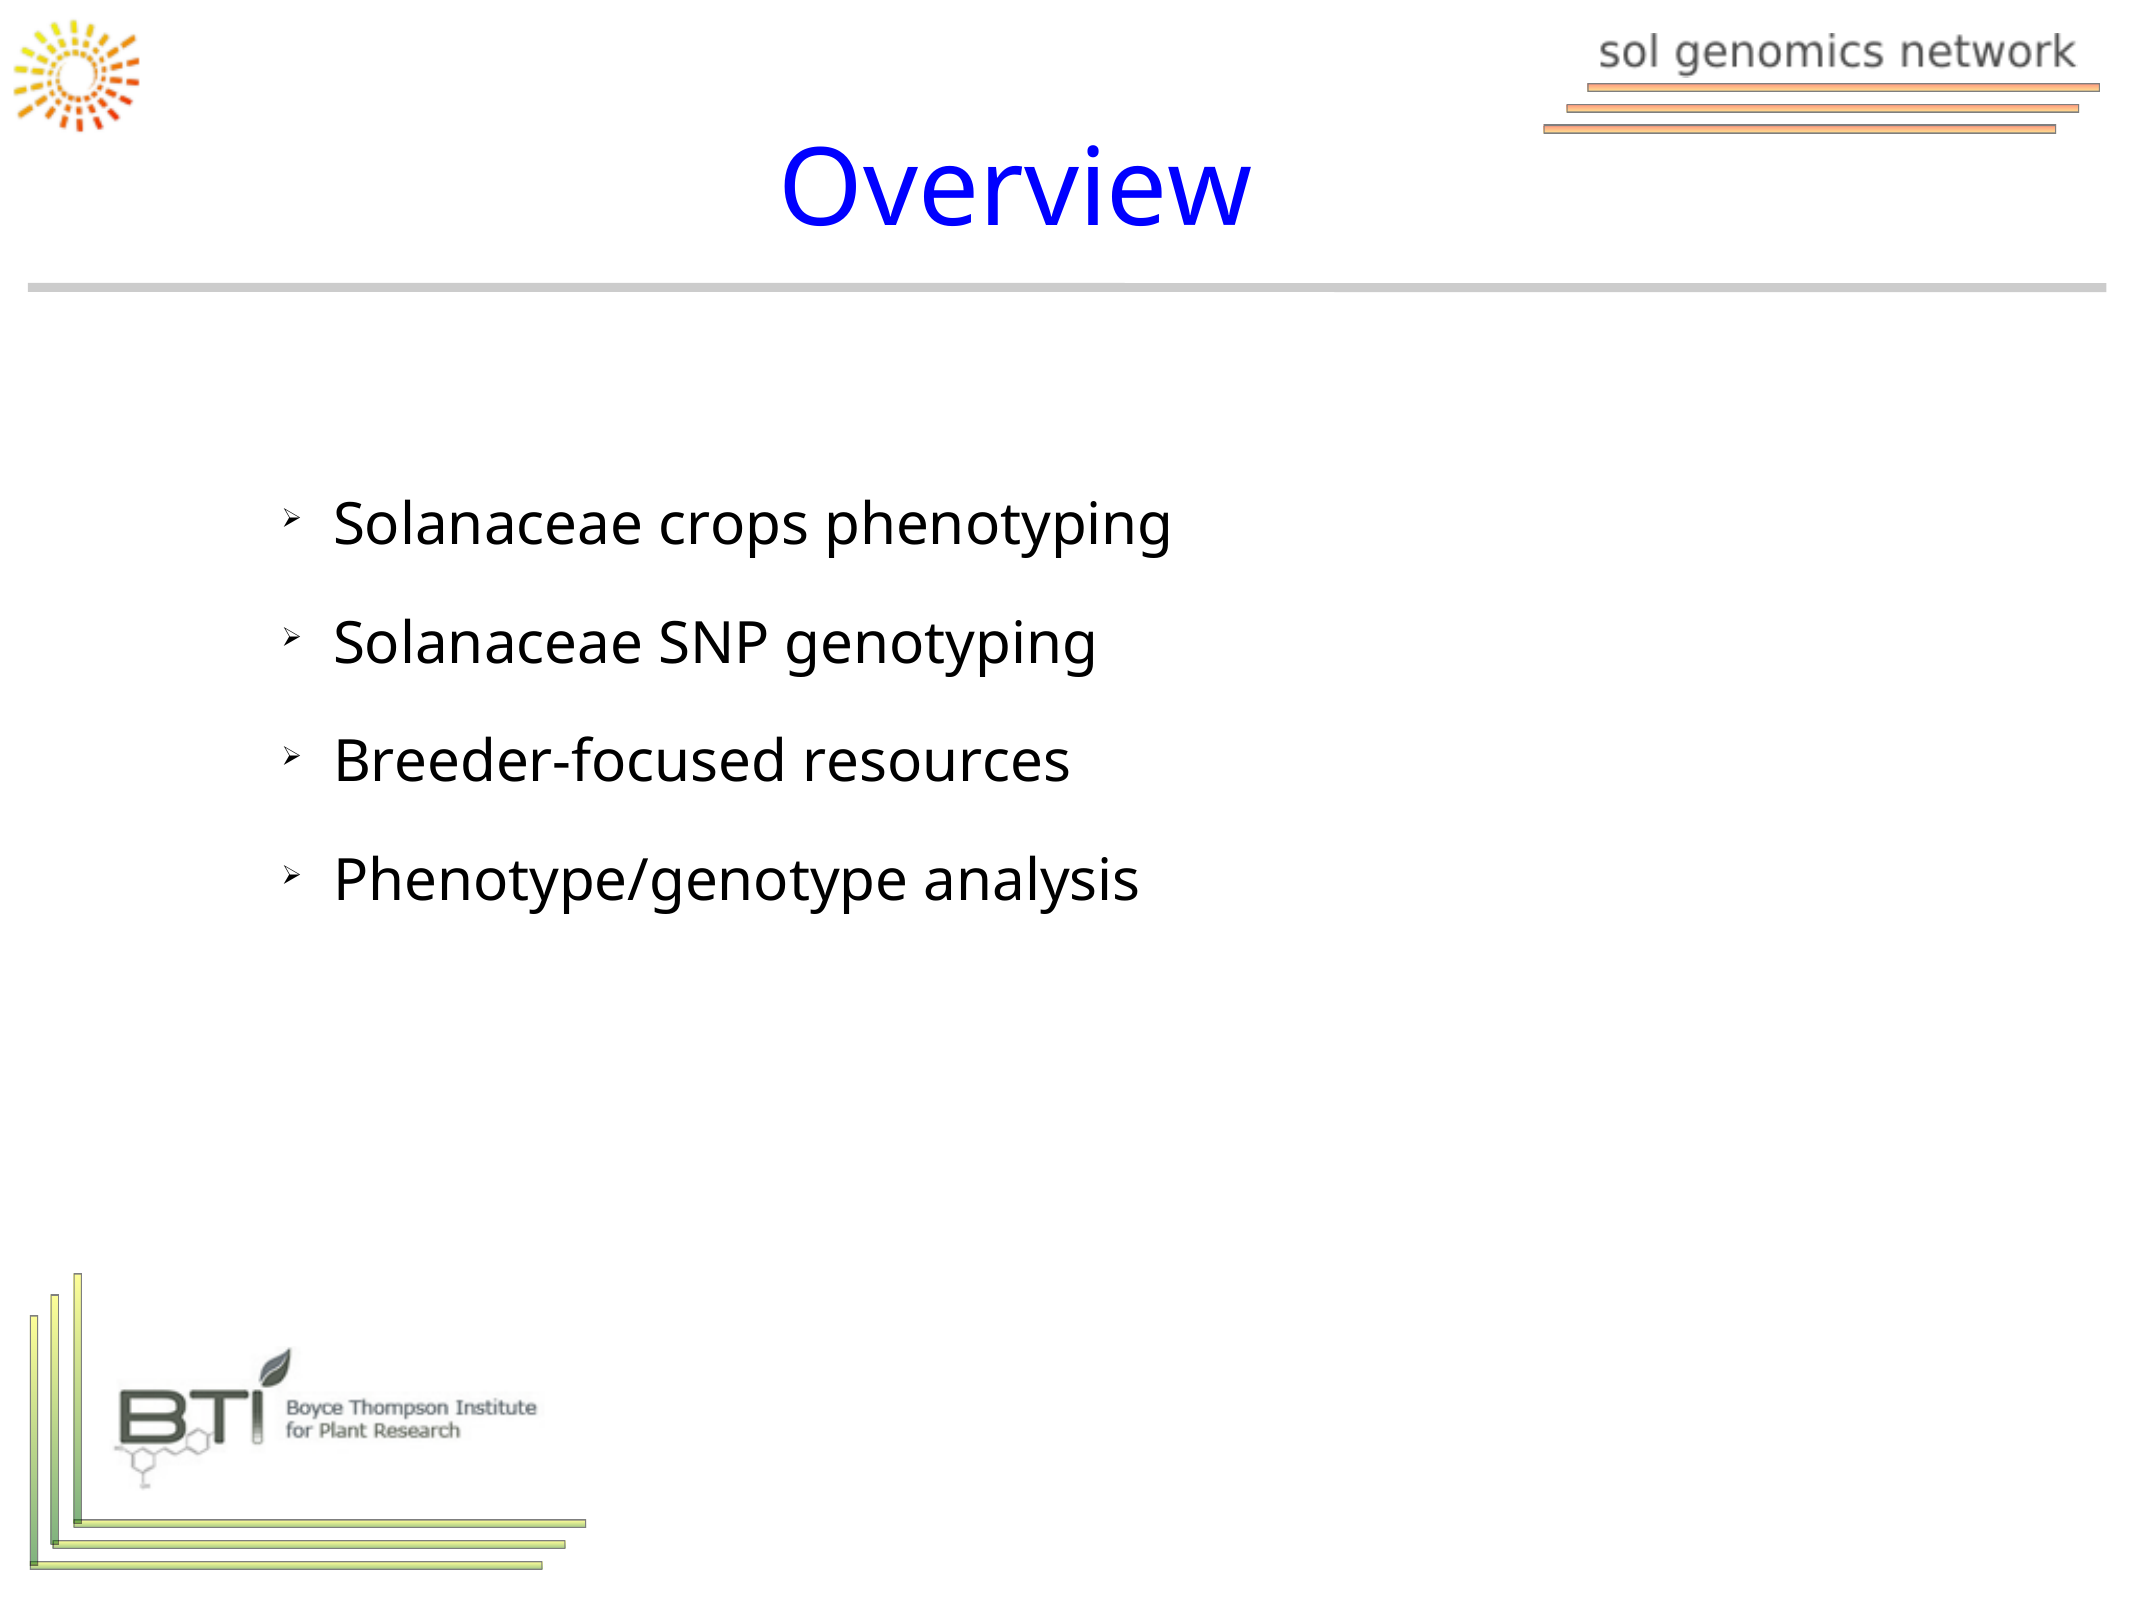

Overview
 Solanaceae crops phenotyping
 Solanaceae SNP genotyping
 Breeder-focused resources
 Phenotype/genotype analysis